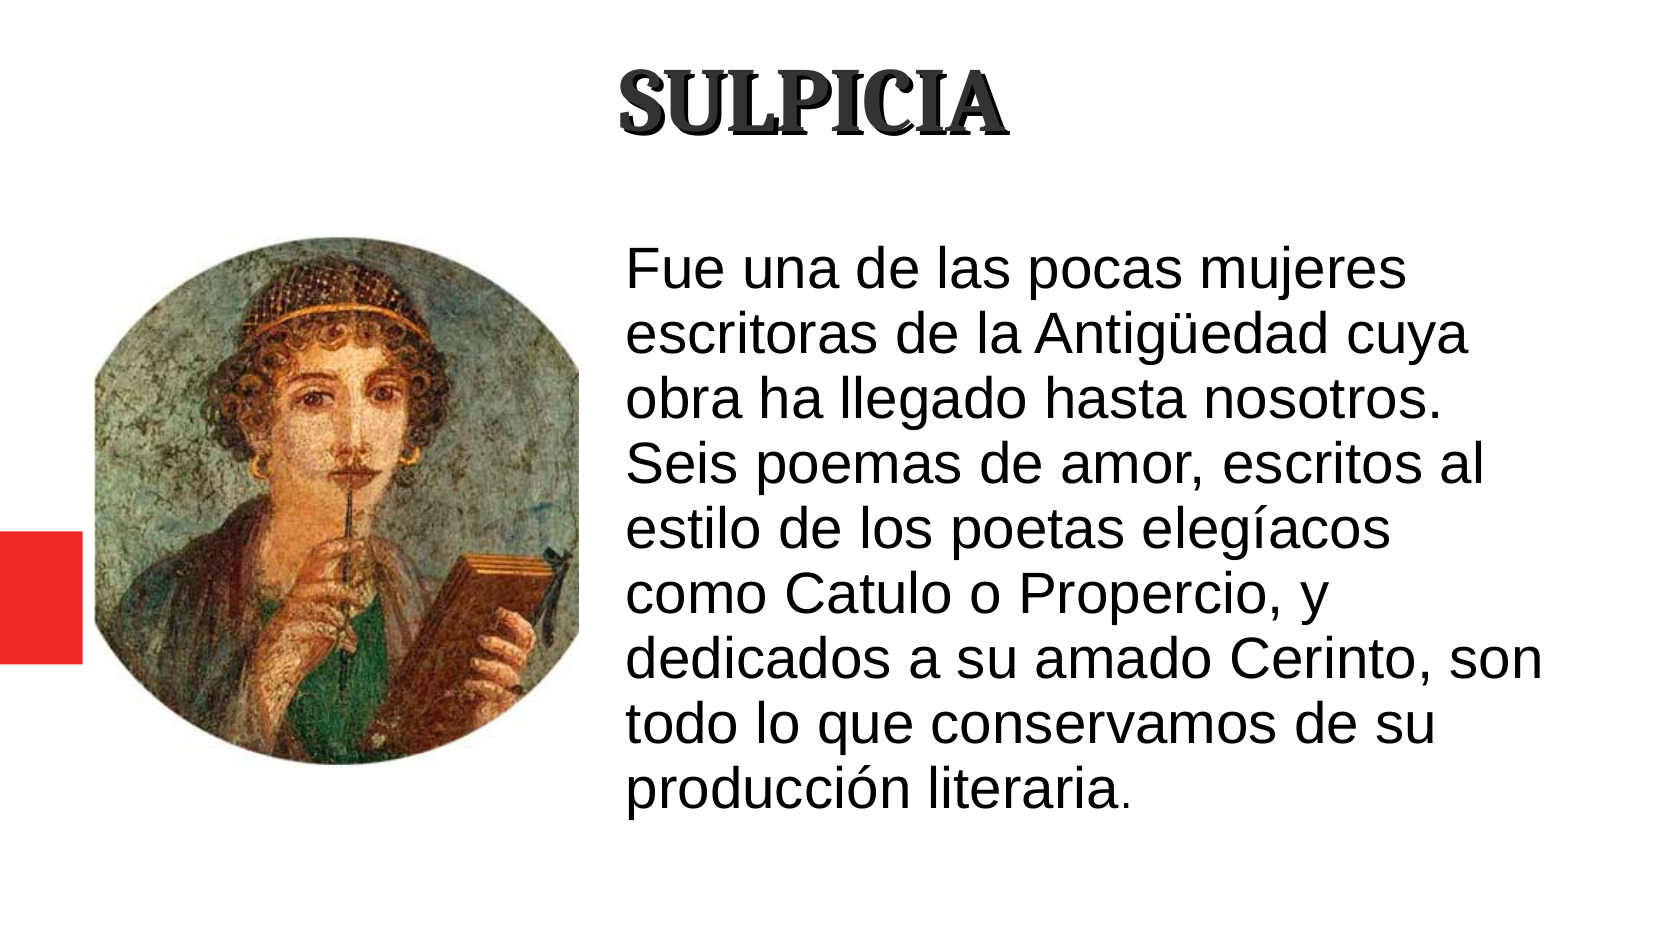

# SULPICIA
Fue una de las pocas mujeres escritoras de la Antigüedad cuya obra ha llegado hasta nosotros. Seis poemas de amor, escritos al estilo de los poetas elegíacos como Catulo o Propercio, y dedicados a su amado Cerinto, son todo lo que conservamos de su producción literaria.